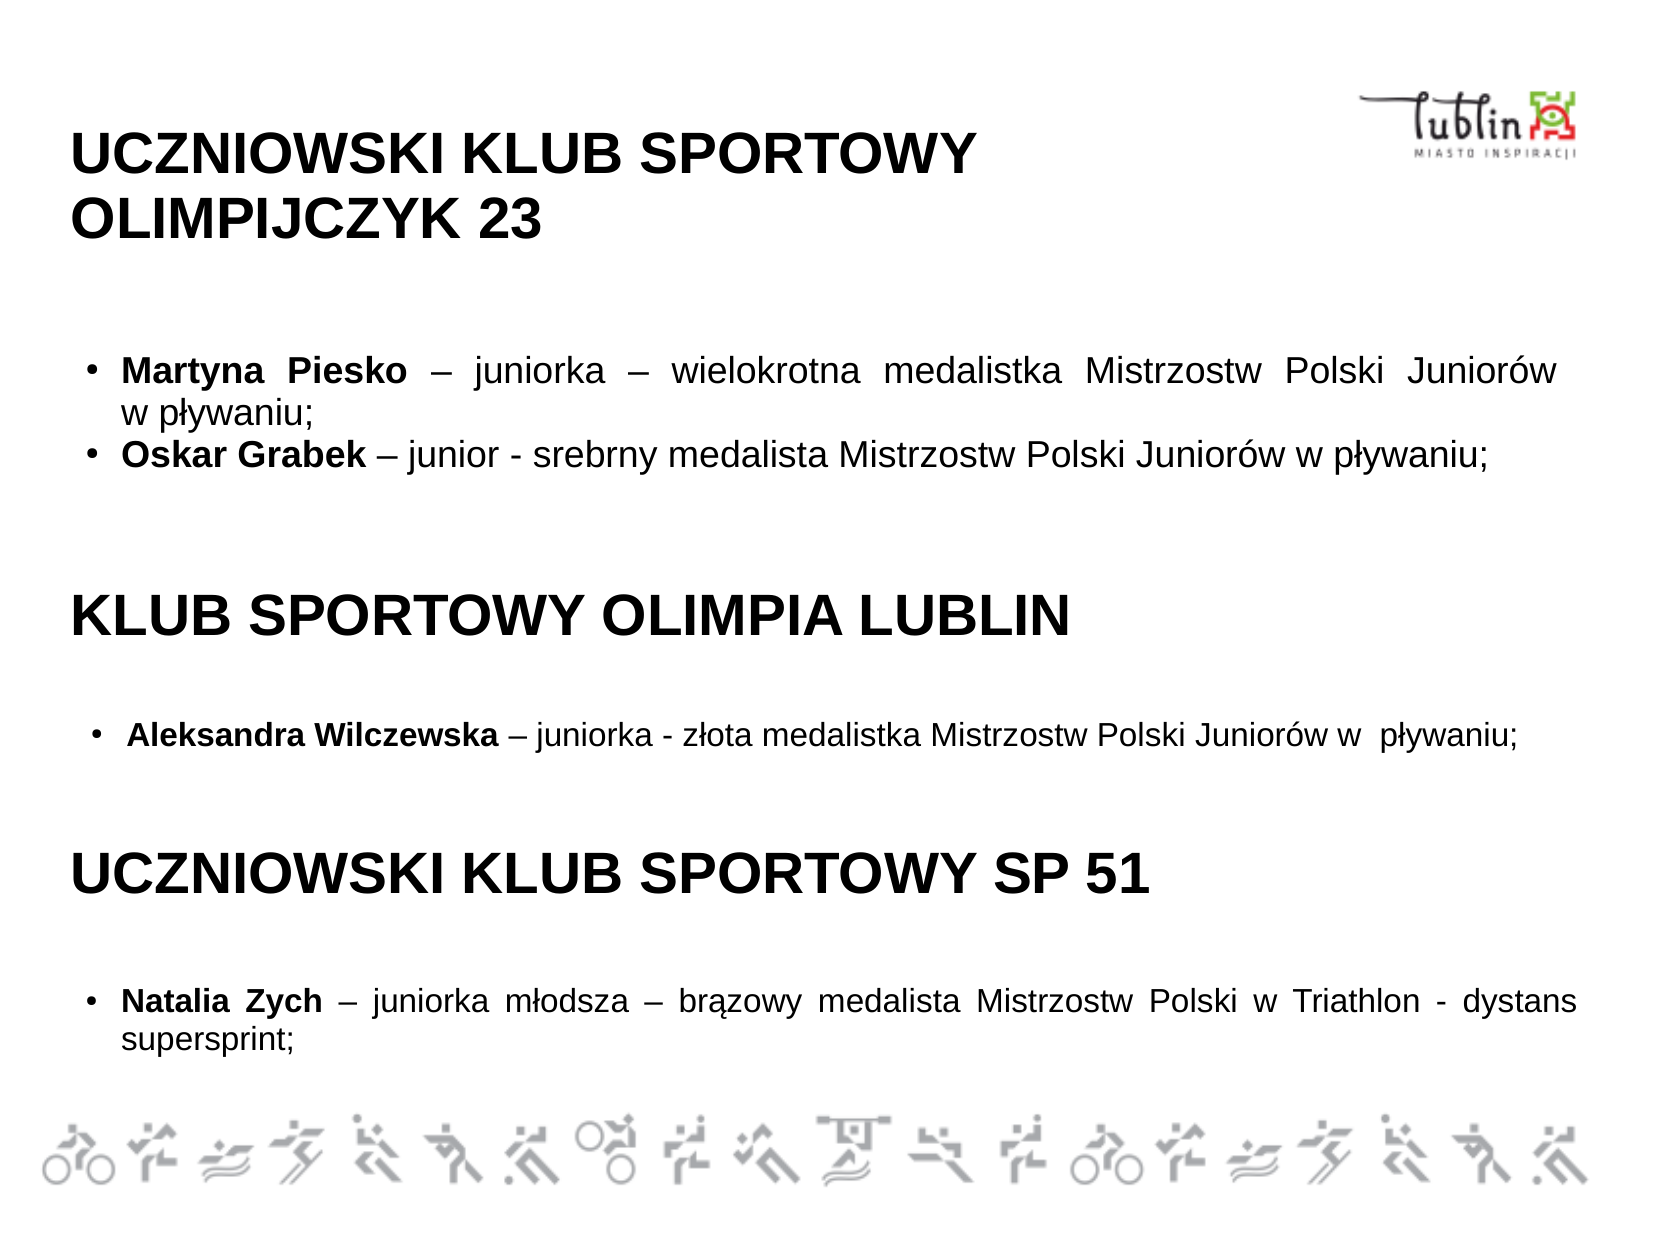

#
UCZNIOWSKI KLUB SPORTOWY OLIMPIJCZYK 23
Martyna Piesko – juniorka – wielokrotna medalistka Mistrzostw Polski Juniorów
w pływaniu;
Oskar Grabek – junior - srebrny medalista Mistrzostw Polski Juniorów w pływaniu;
KLUB SPORTOWY OLIMPIA LUBLIN
Aleksandra Wilczewska – juniorka - złota medalistka Mistrzostw Polski Juniorów w pływaniu;
UCZNIOWSKI KLUB SPORTOWY SP 51
Natalia Zych – juniorka młodsza – brązowy medalista Mistrzostw Polski w Triathlon - dystans supersprint;